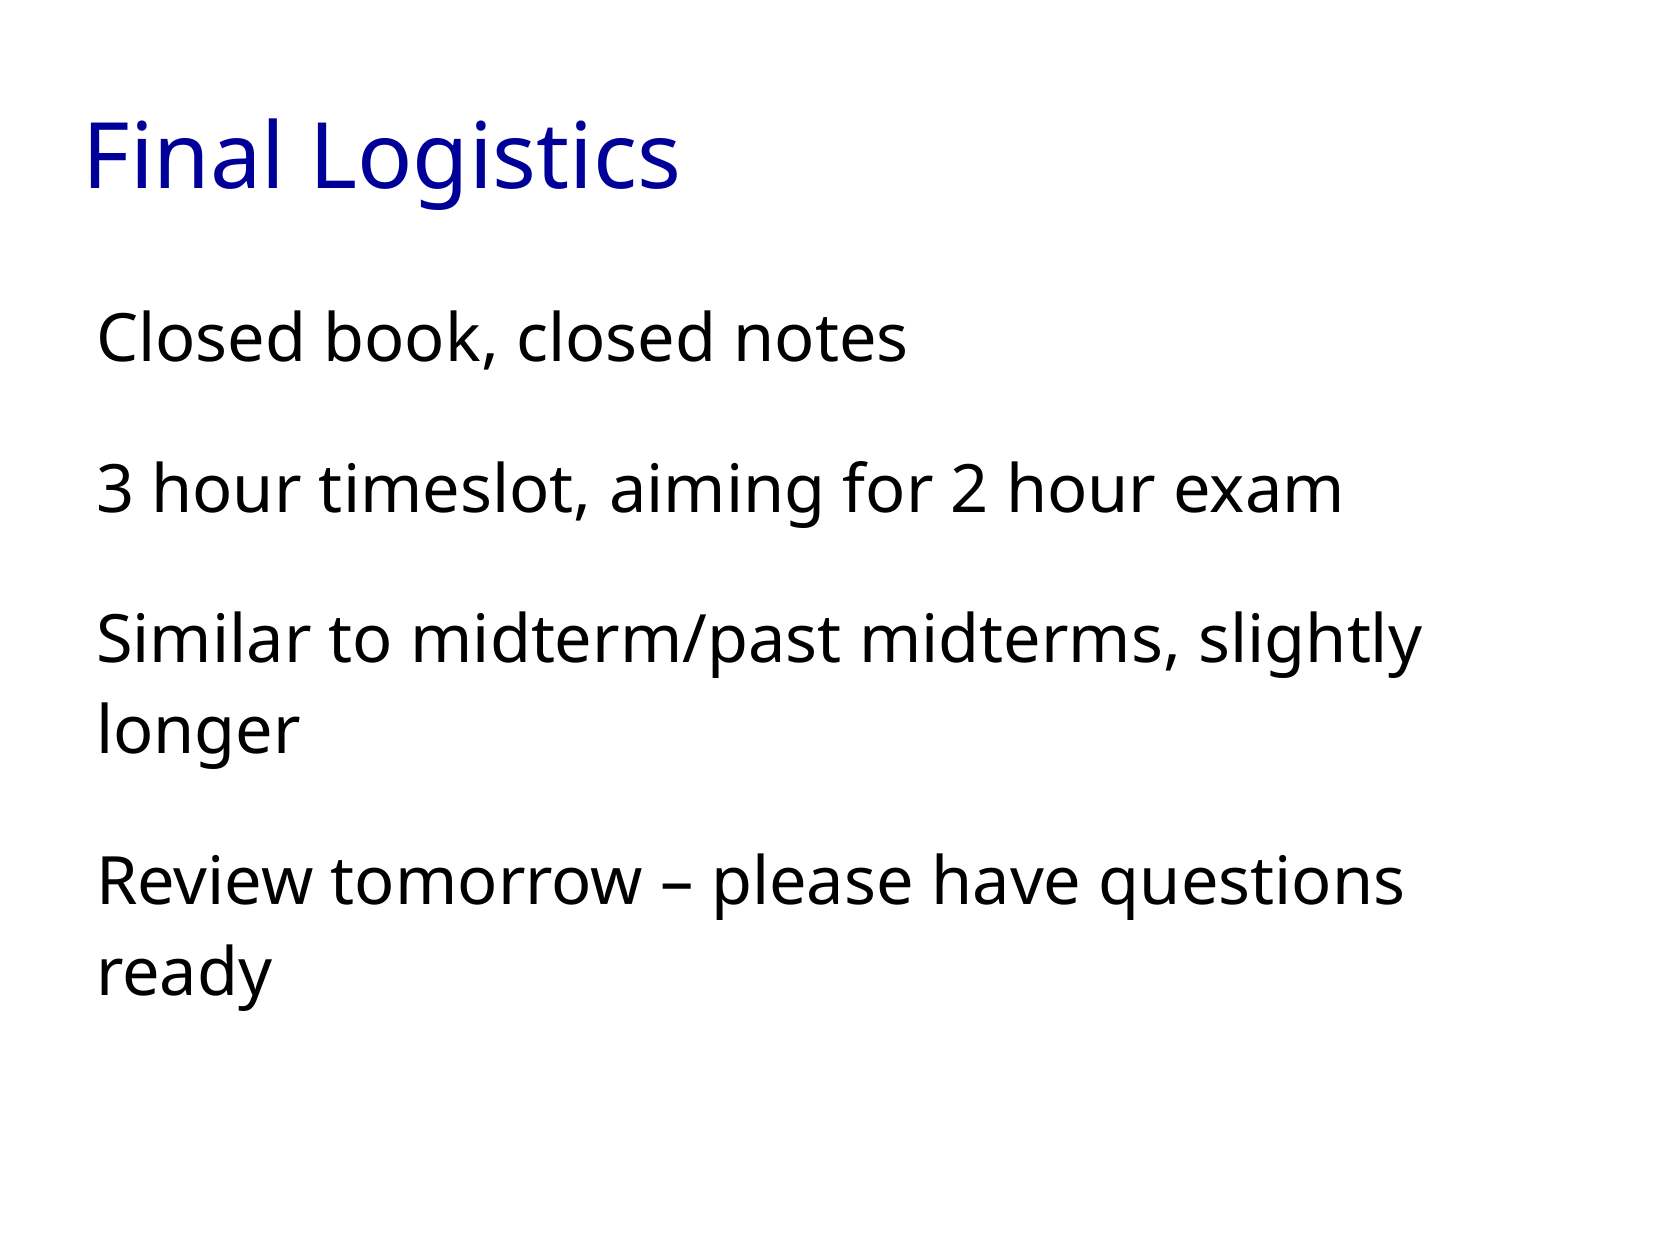

# Final Logistics
Closed book, closed notes
3 hour timeslot, aiming for 2 hour exam
Similar to midterm/past midterms, slightly longer
Review tomorrow – please have questions ready